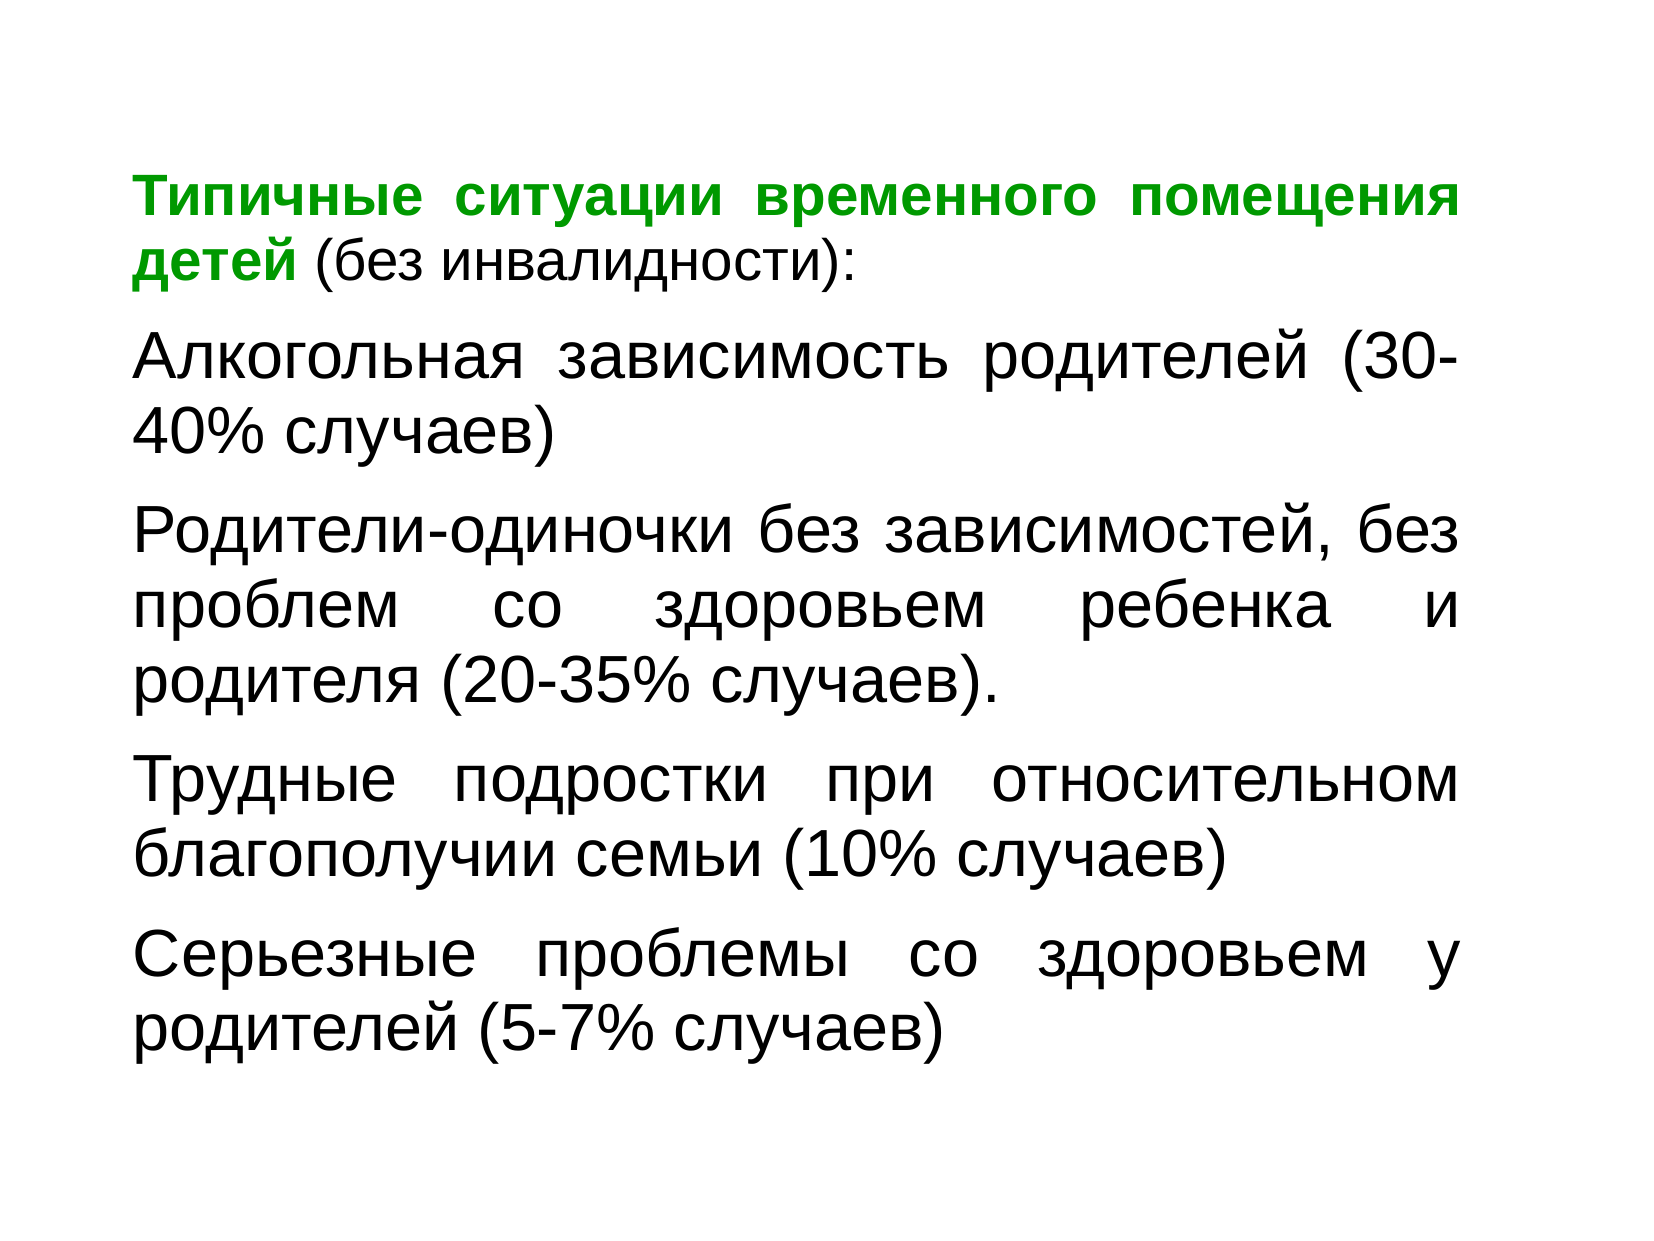

Типичные ситуации временного помещения детей (без инвалидности):
Алкогольная зависимость родителей (30-40% случаев)
Родители-одиночки без зависимостей, без проблем со здоровьем ребенка и родителя (20-35% случаев).
Трудные подростки при относительном благополучии семьи (10% случаев)
Серьезные проблемы со здоровьем у родителей (5-7% случаев)